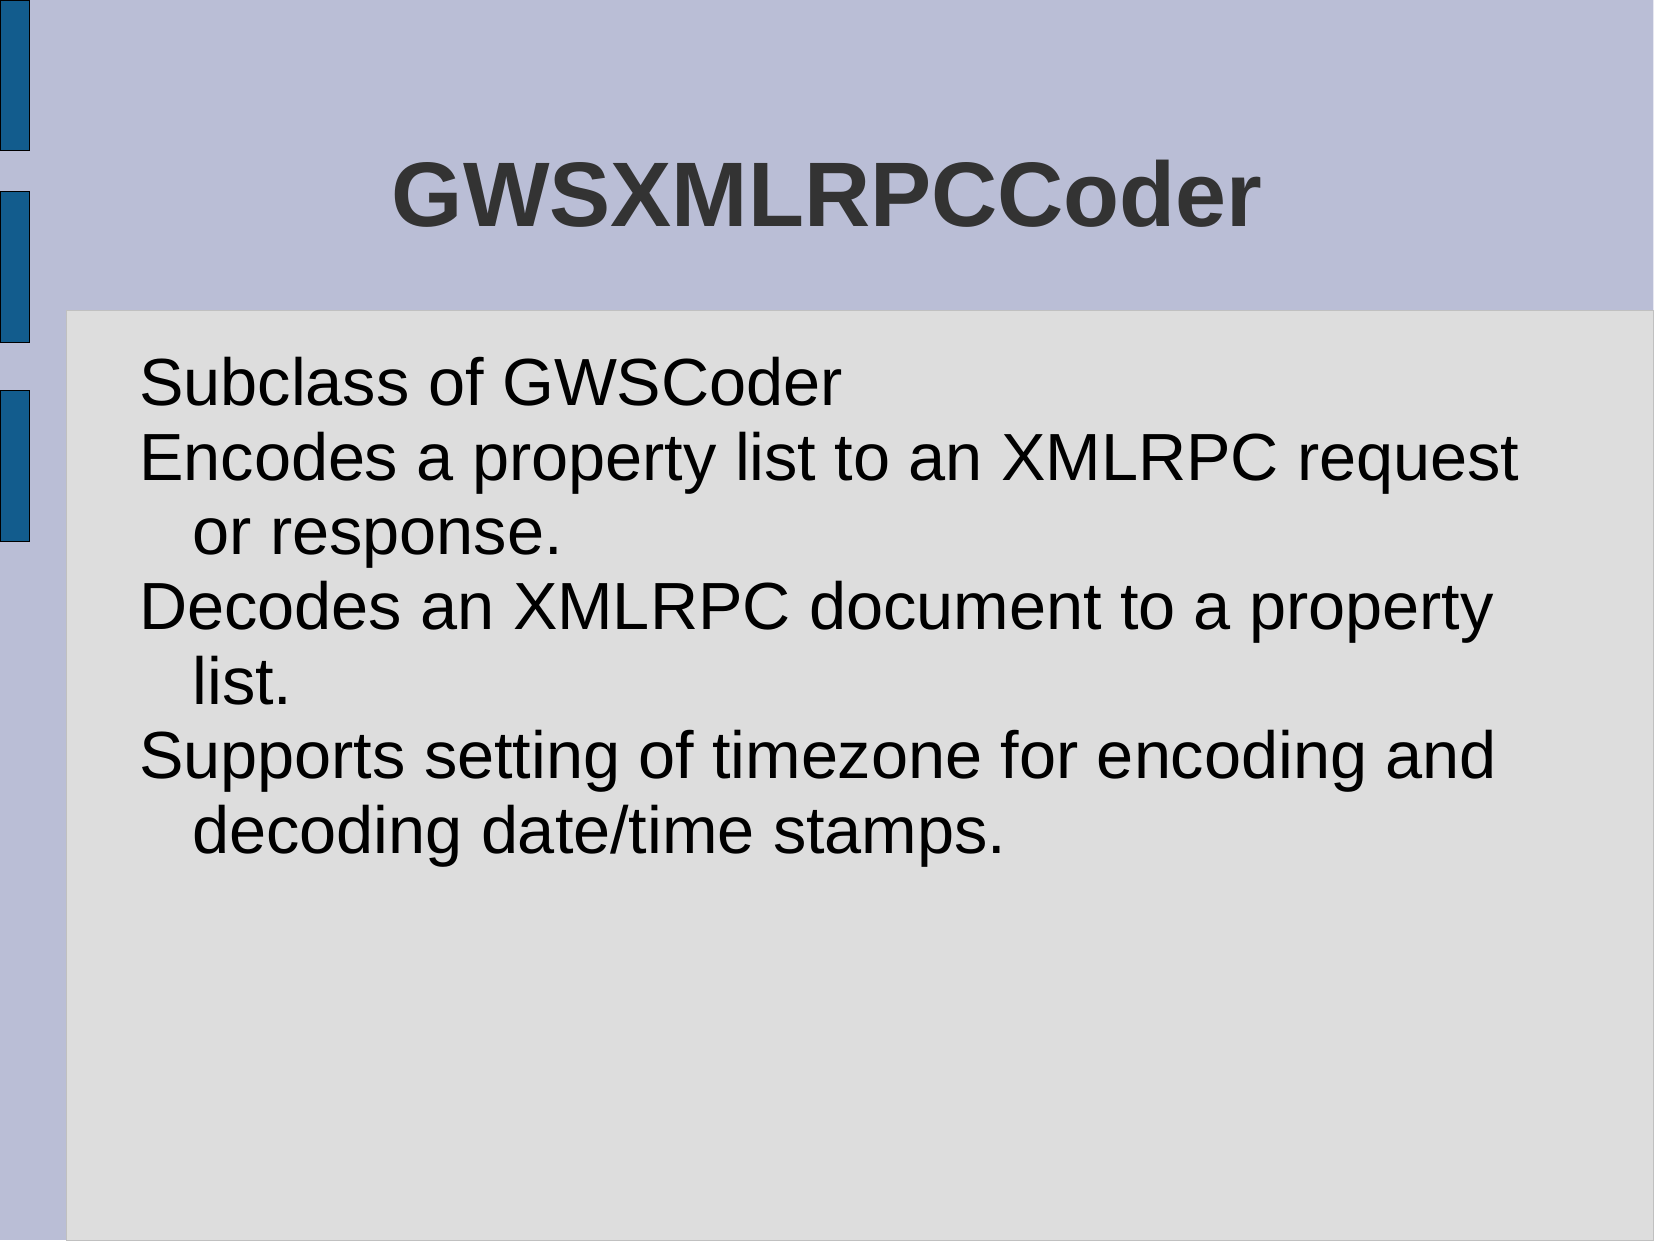

# GWSXMLRPCCoder
Subclass of GWSCoder
Encodes a property list to an XMLRPC request or response.
Decodes an XMLRPC document to a property list.
Supports setting of timezone for encoding and decoding date/time stamps.